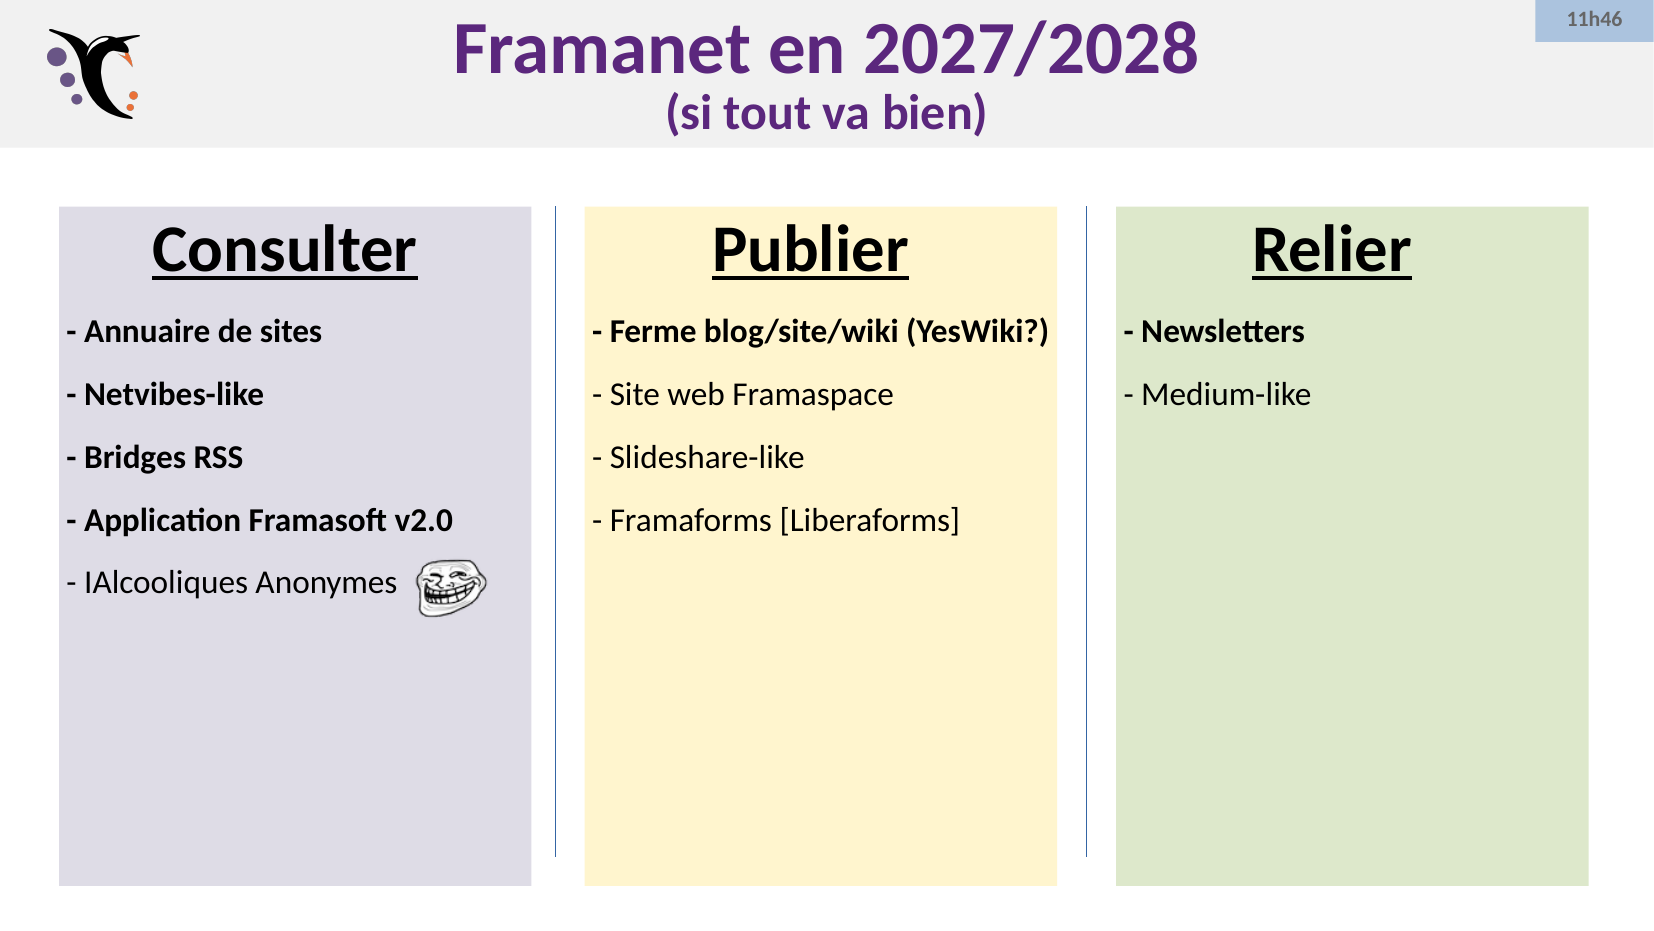

11h46
# Framanet en 2027/2028 (si tout va bien)
 Consulter
 - Annuaire de sites
 - Netvibes-like
 - Bridges RSS
 - Application Framasoft v2.0
 - IAlcooliques Anonymes
 Publier
 - Ferme blog/site/wiki (YesWiki?)
 - Site web Framaspace
 - Slideshare-like
 - Framaforms [Liberaforms]
 Relier
 - Newsletters
 - Medium-like